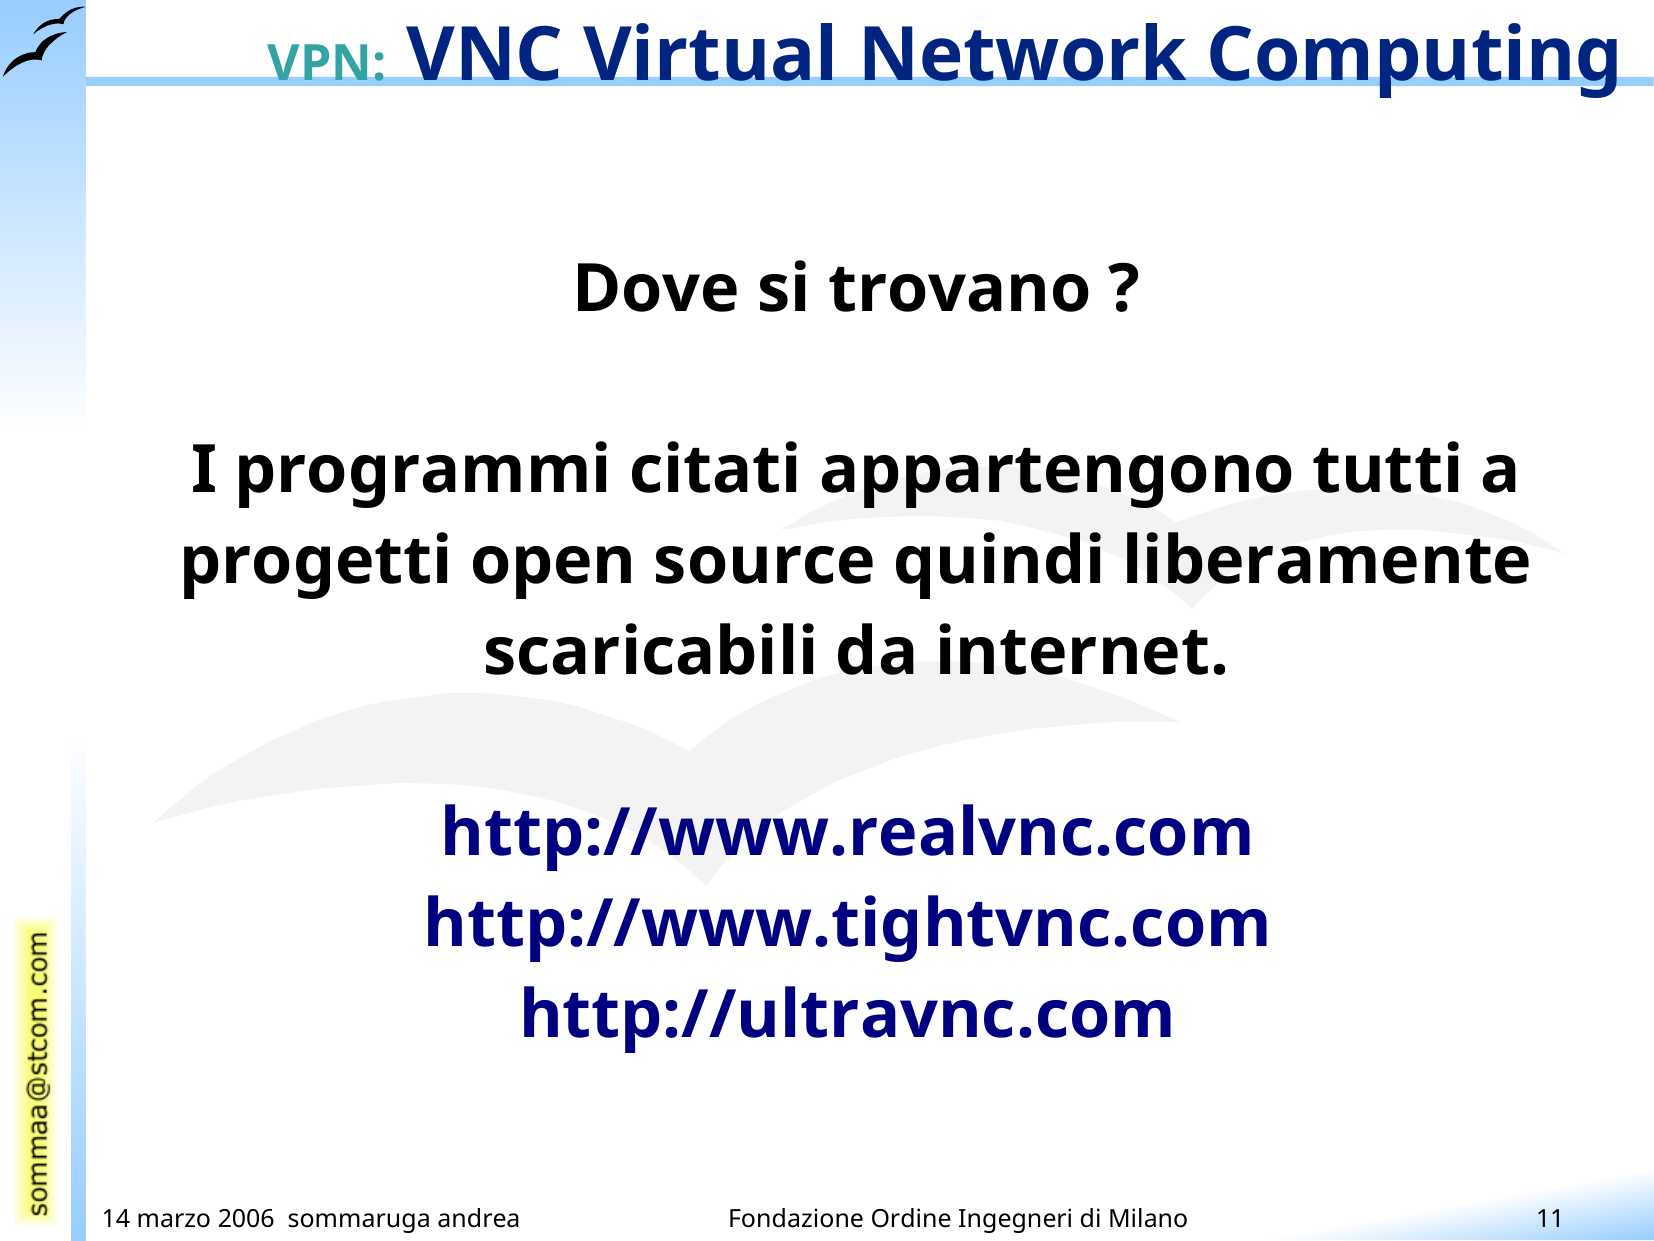

# VPN: VNC Virtual Network Computing
Dove si trovano ?
I programmi citati appartengono tutti a progetti open source quindi liberamente scaricabili da internet.
http://www.realvnc.com
http://www.tightvnc.com
http://ultravnc.com